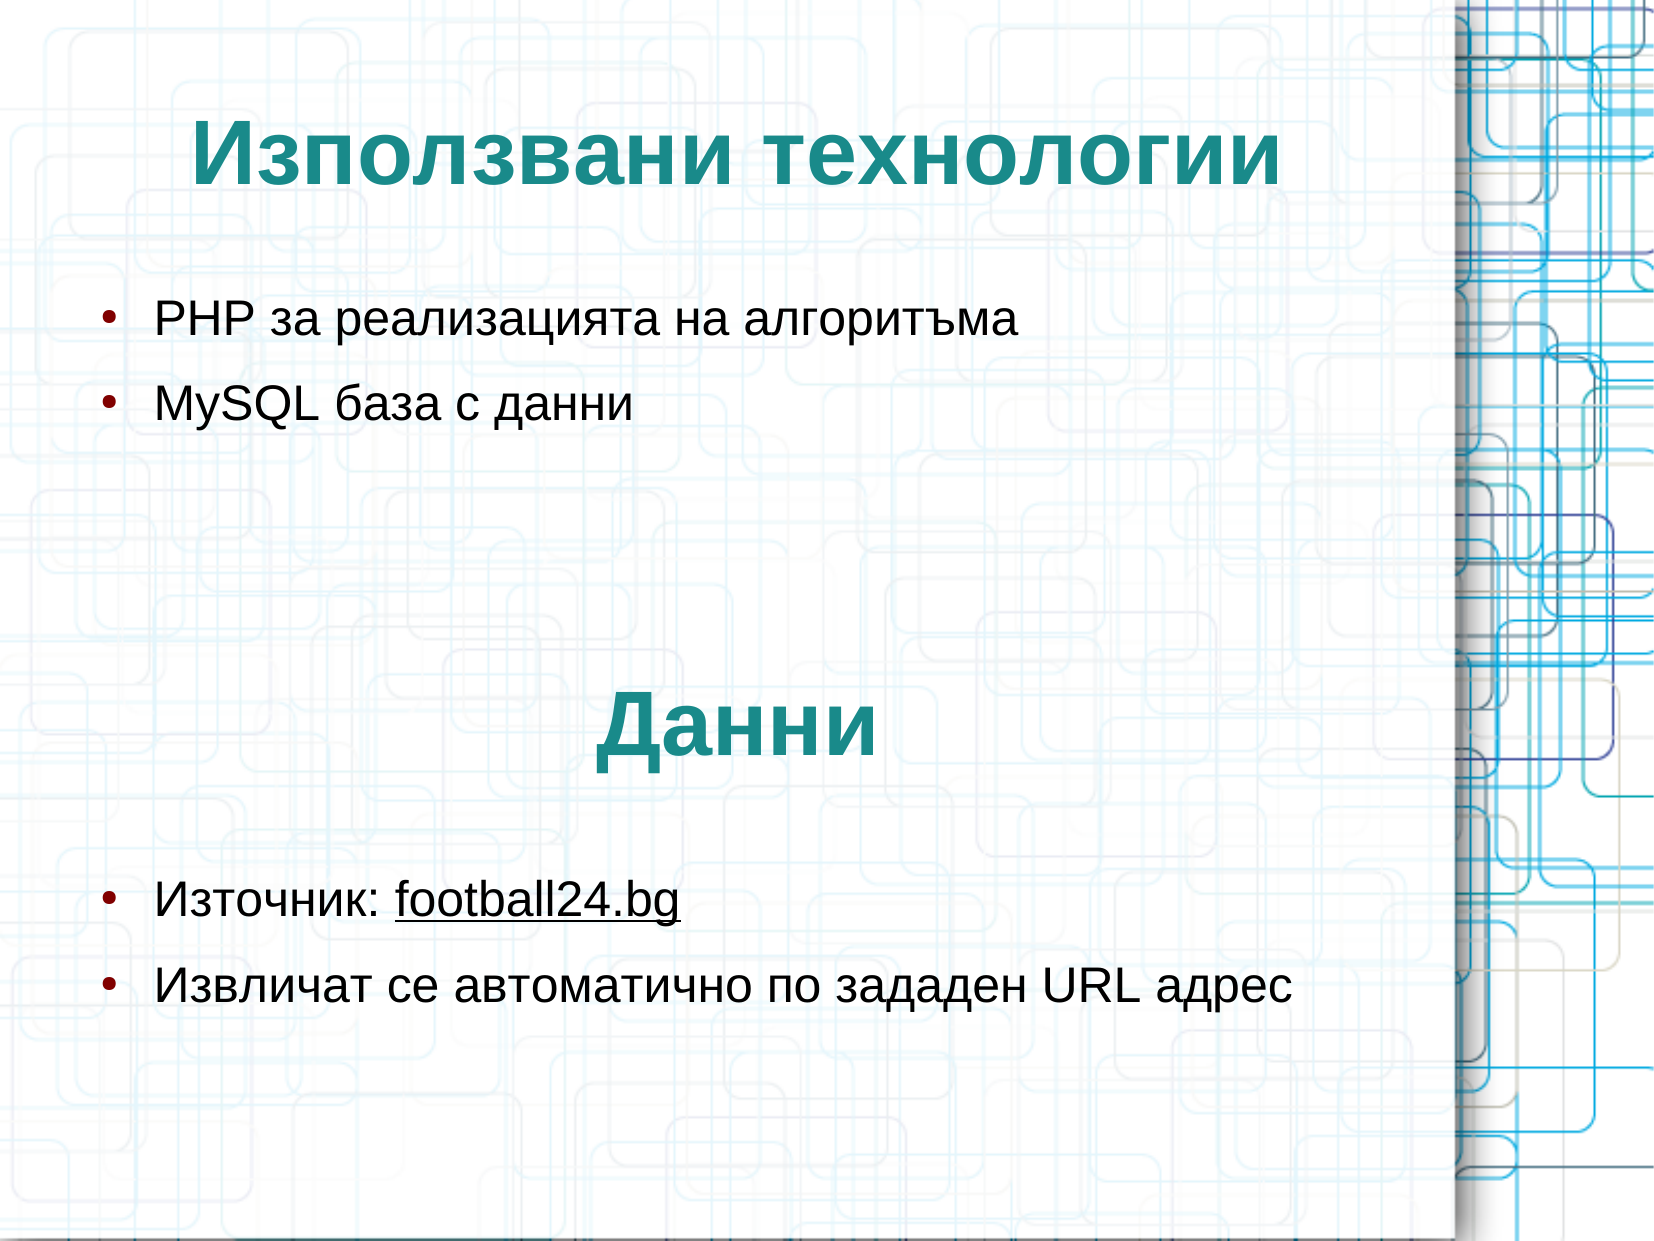

# Използвани технологии
PHP за реализацията на алгоритъма
MySQL база с данни
Данни
Източник: football24.bg
Извличат се автоматично по зададен URL адрес